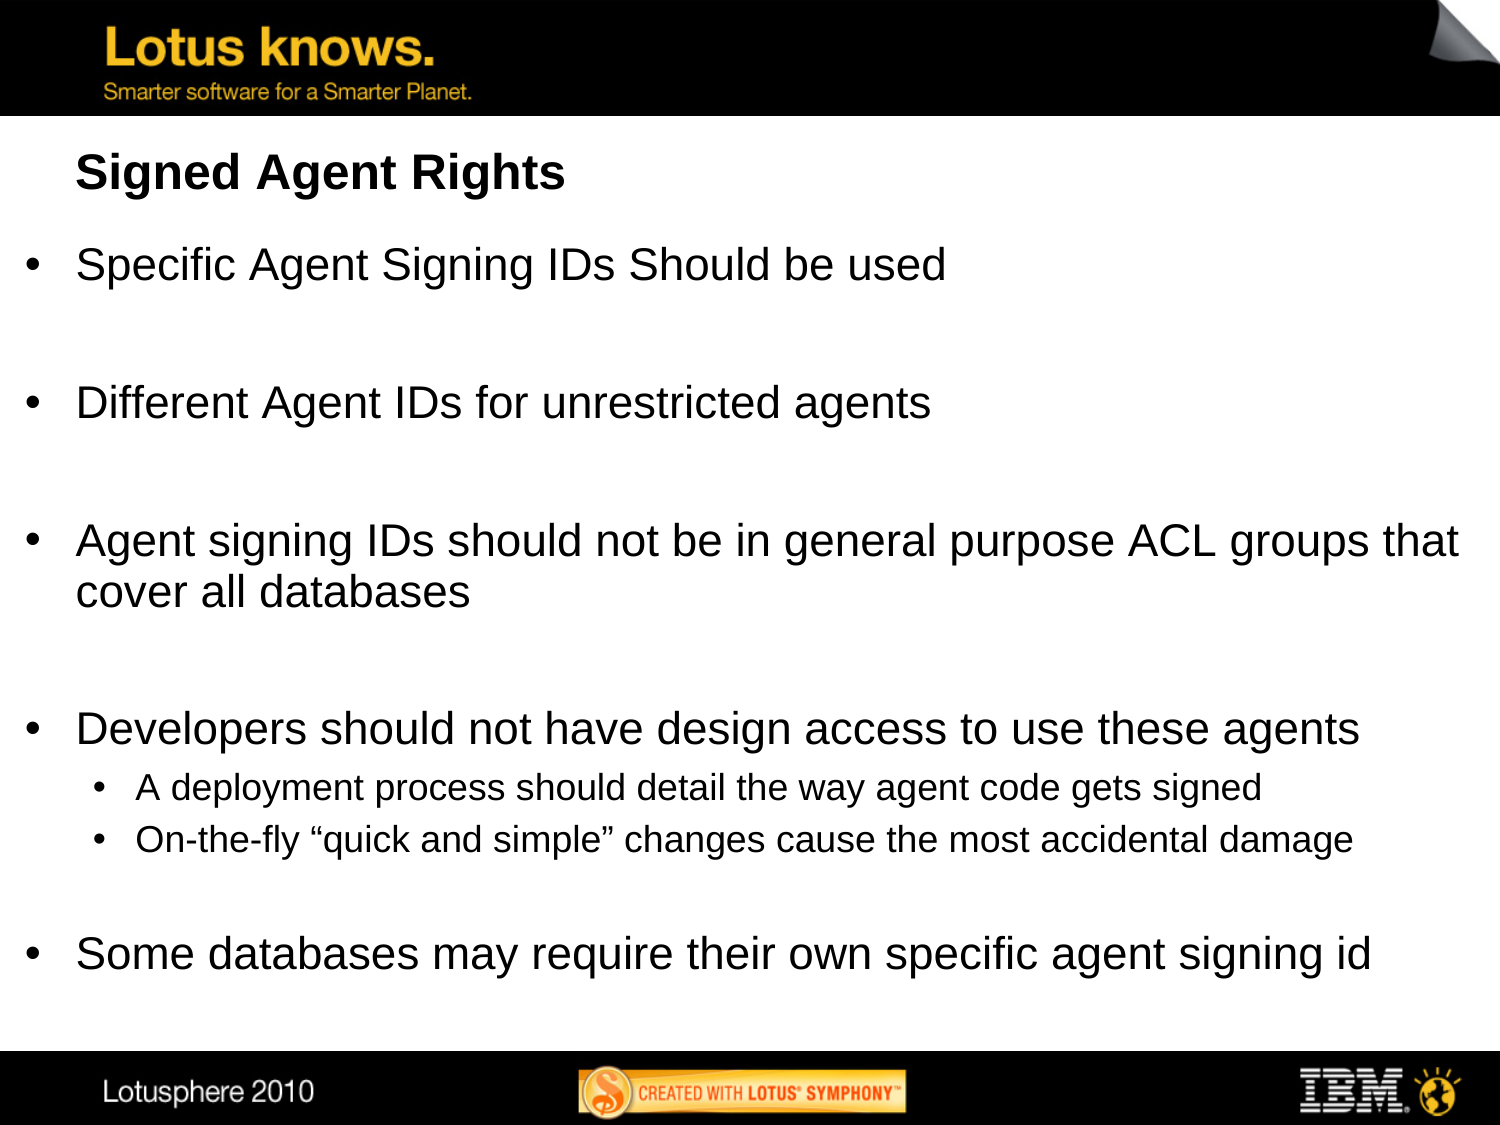

# Signed Agent Rights
Specific Agent Signing IDs Should be used
Different Agent IDs for unrestricted agents
Agent signing IDs should not be in general purpose ACL groups that cover all databases
Developers should not have design access to use these agents
A deployment process should detail the way agent code gets signed
On-the-fly “quick and simple” changes cause the most accidental damage
Some databases may require their own specific agent signing id